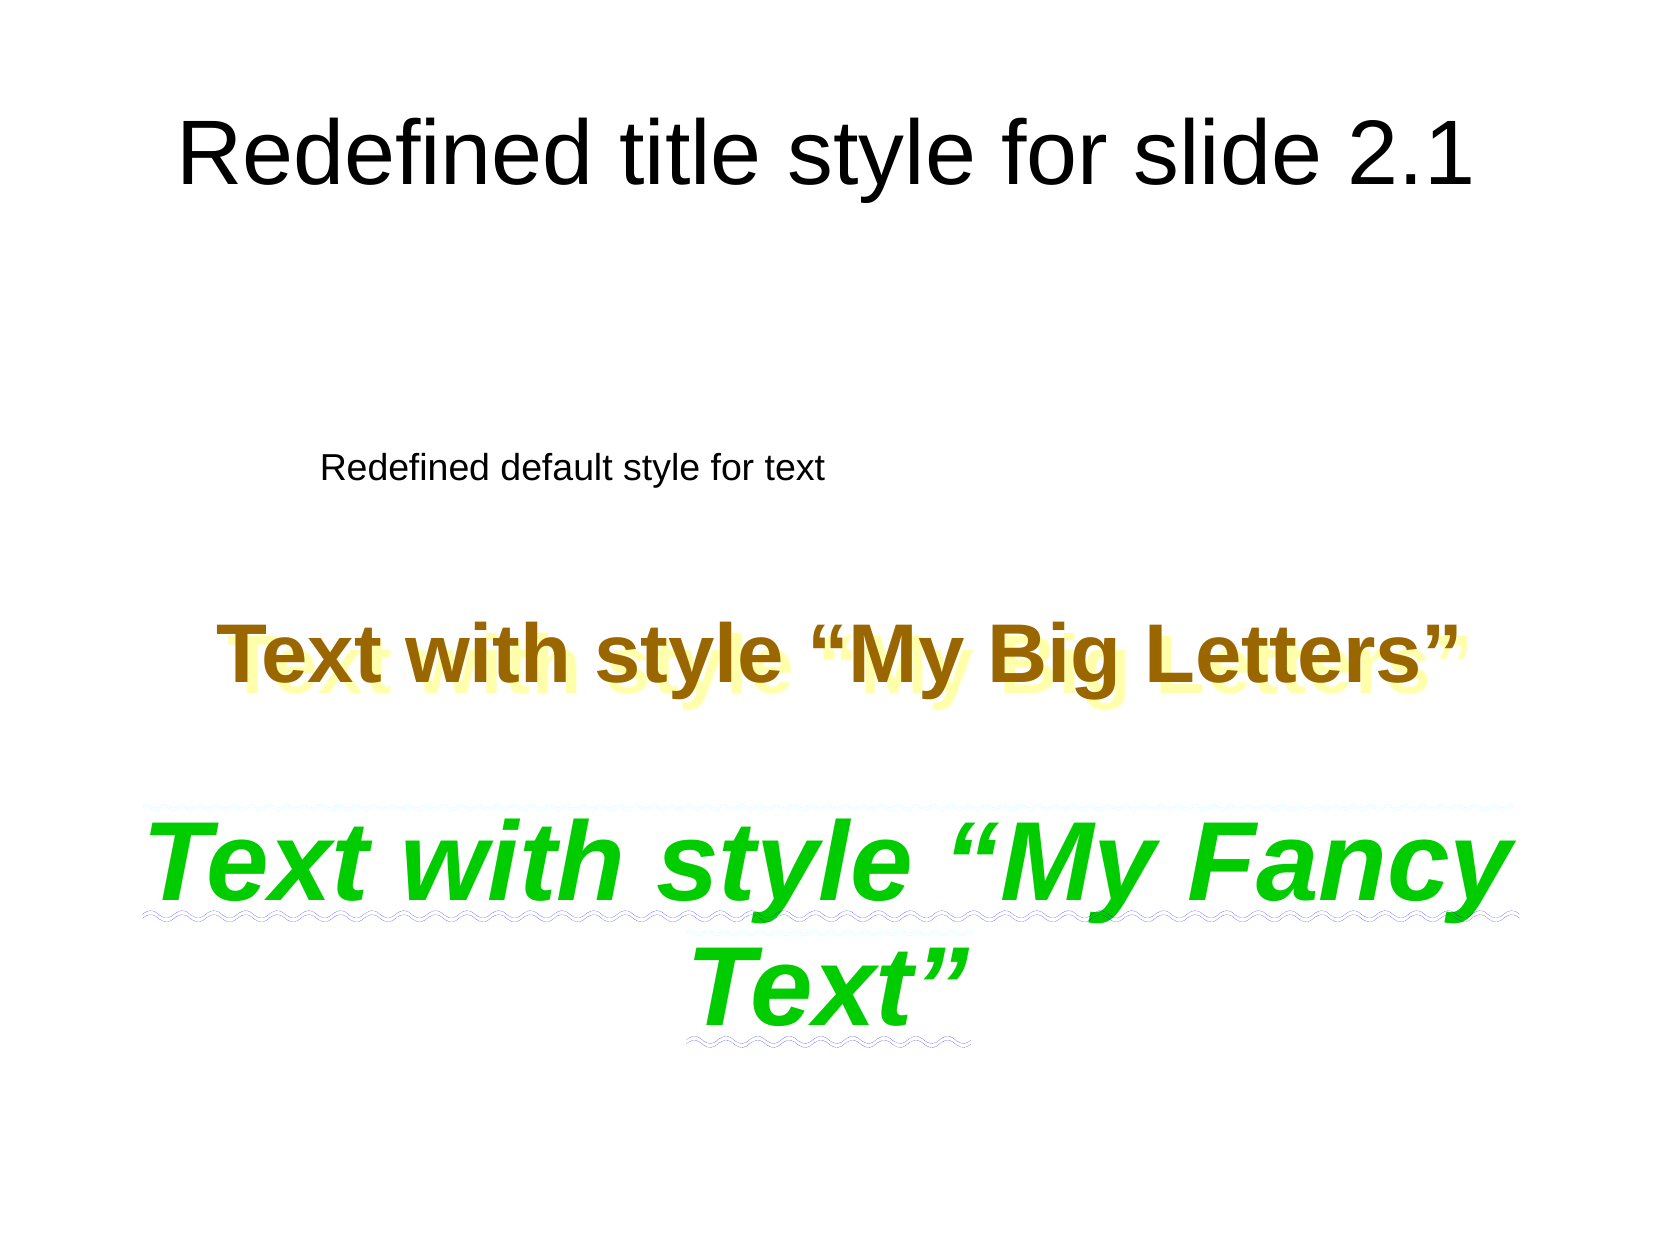

# Redefined title style for slide 2.1
Redefined default style for text
Text with style “My Big Letters”
Text with style “My Fancy Text”